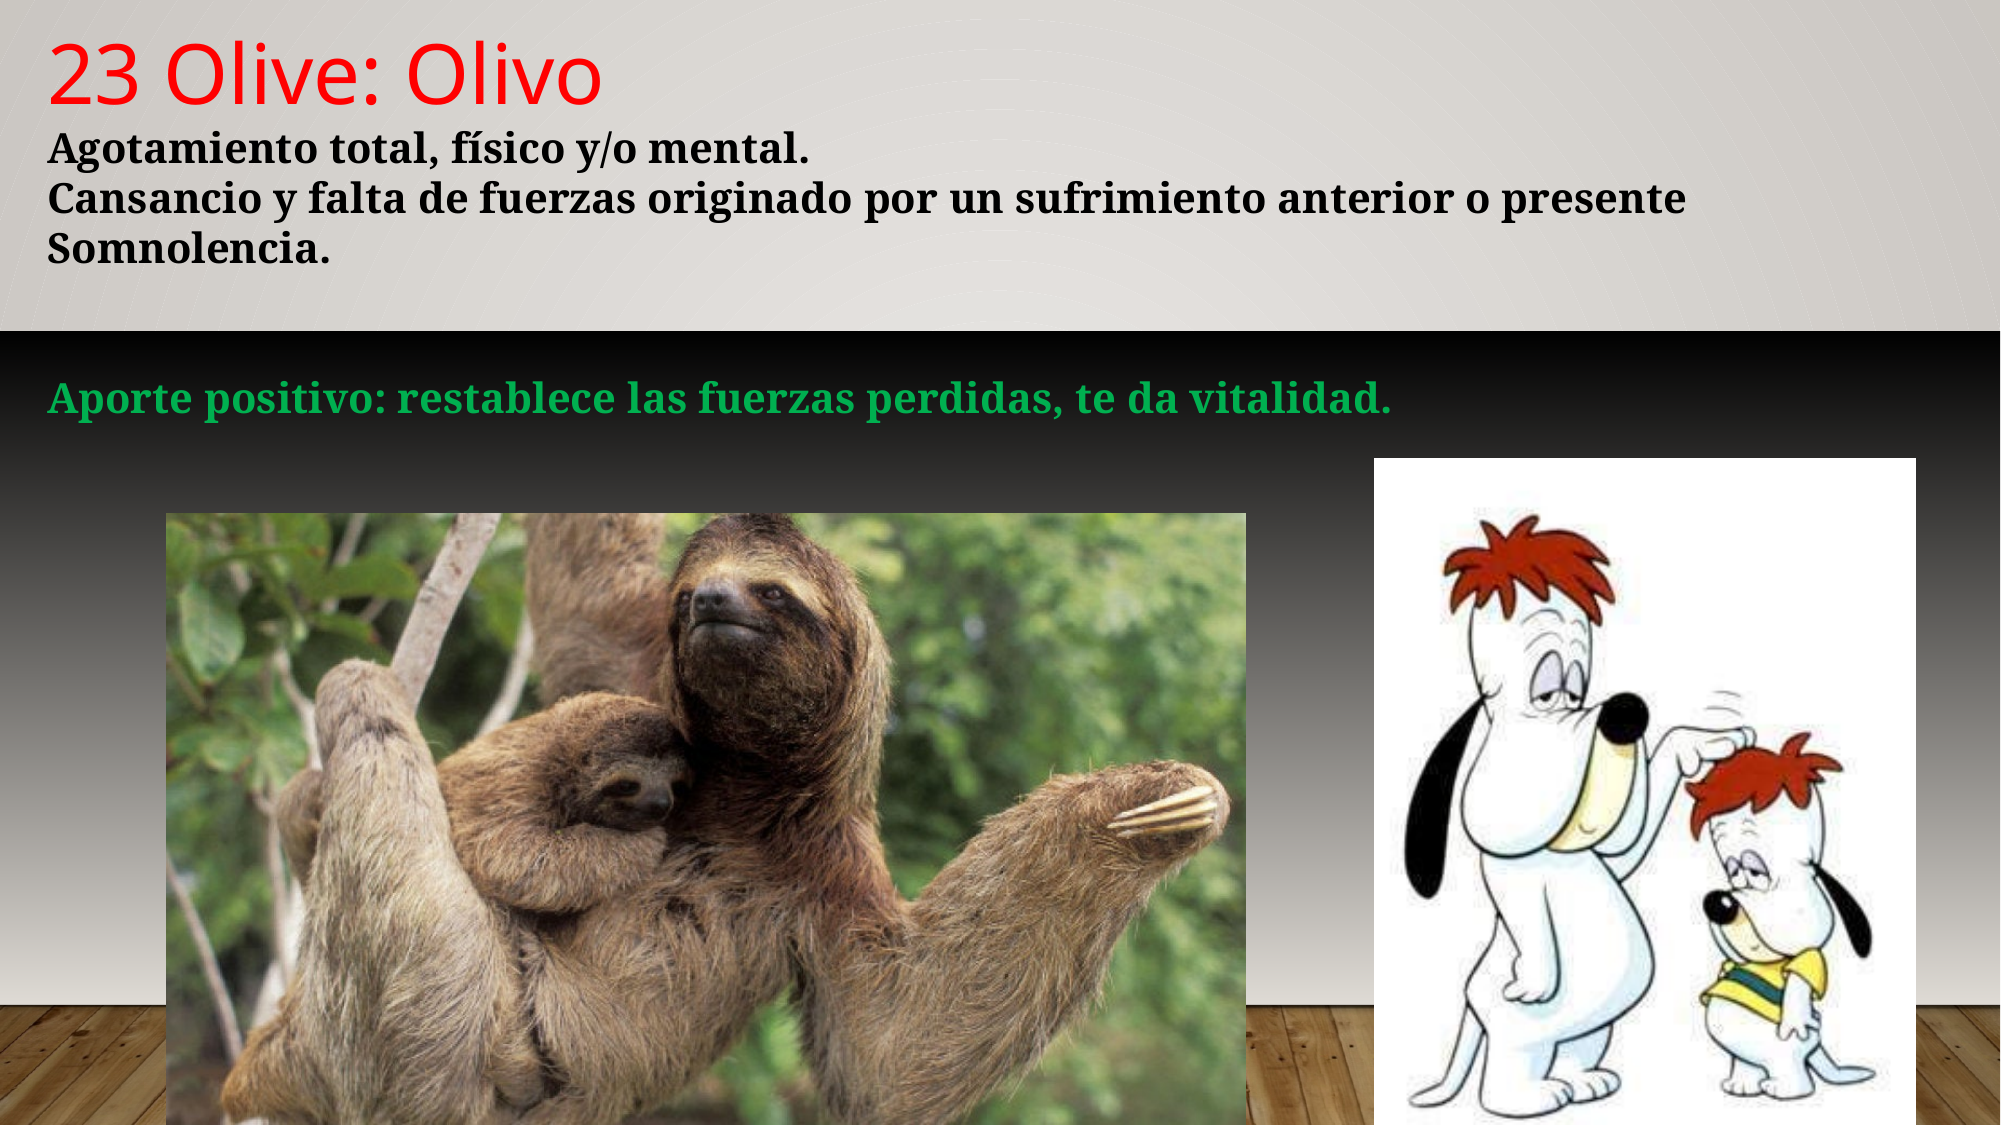

23 Olive: Olivo
Agotamiento total, físico y/o mental.
Cansancio y falta de fuerzas originado por un sufrimiento anterior o presente
Somnolencia.
Aporte positivo: restablece las fuerzas perdidas, te da vitalidad.